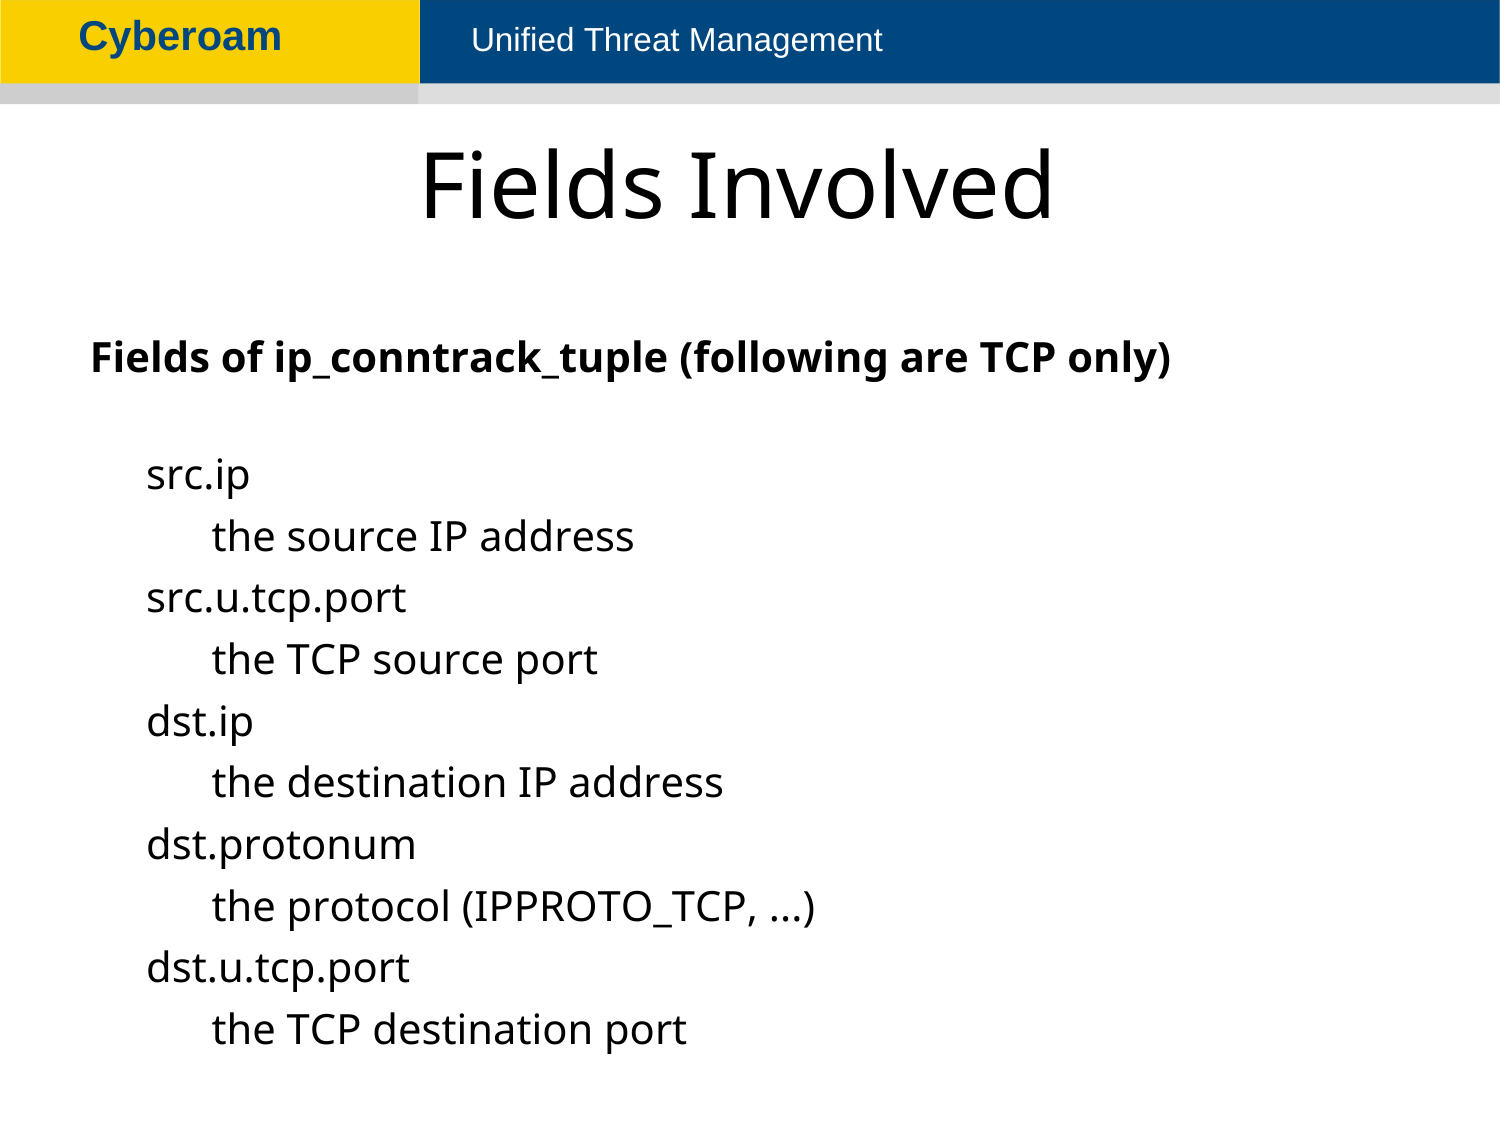

# Fields Involved
Fields of ip_conntrack_tuple (following are TCP only)
	src.ip
	the source IP address
	src.u.tcp.port
	the TCP source port
	dst.ip
	the destination IP address
	dst.protonum
	the protocol (IPPROTO_TCP, ...)
	dst.u.tcp.port
	the TCP destination port